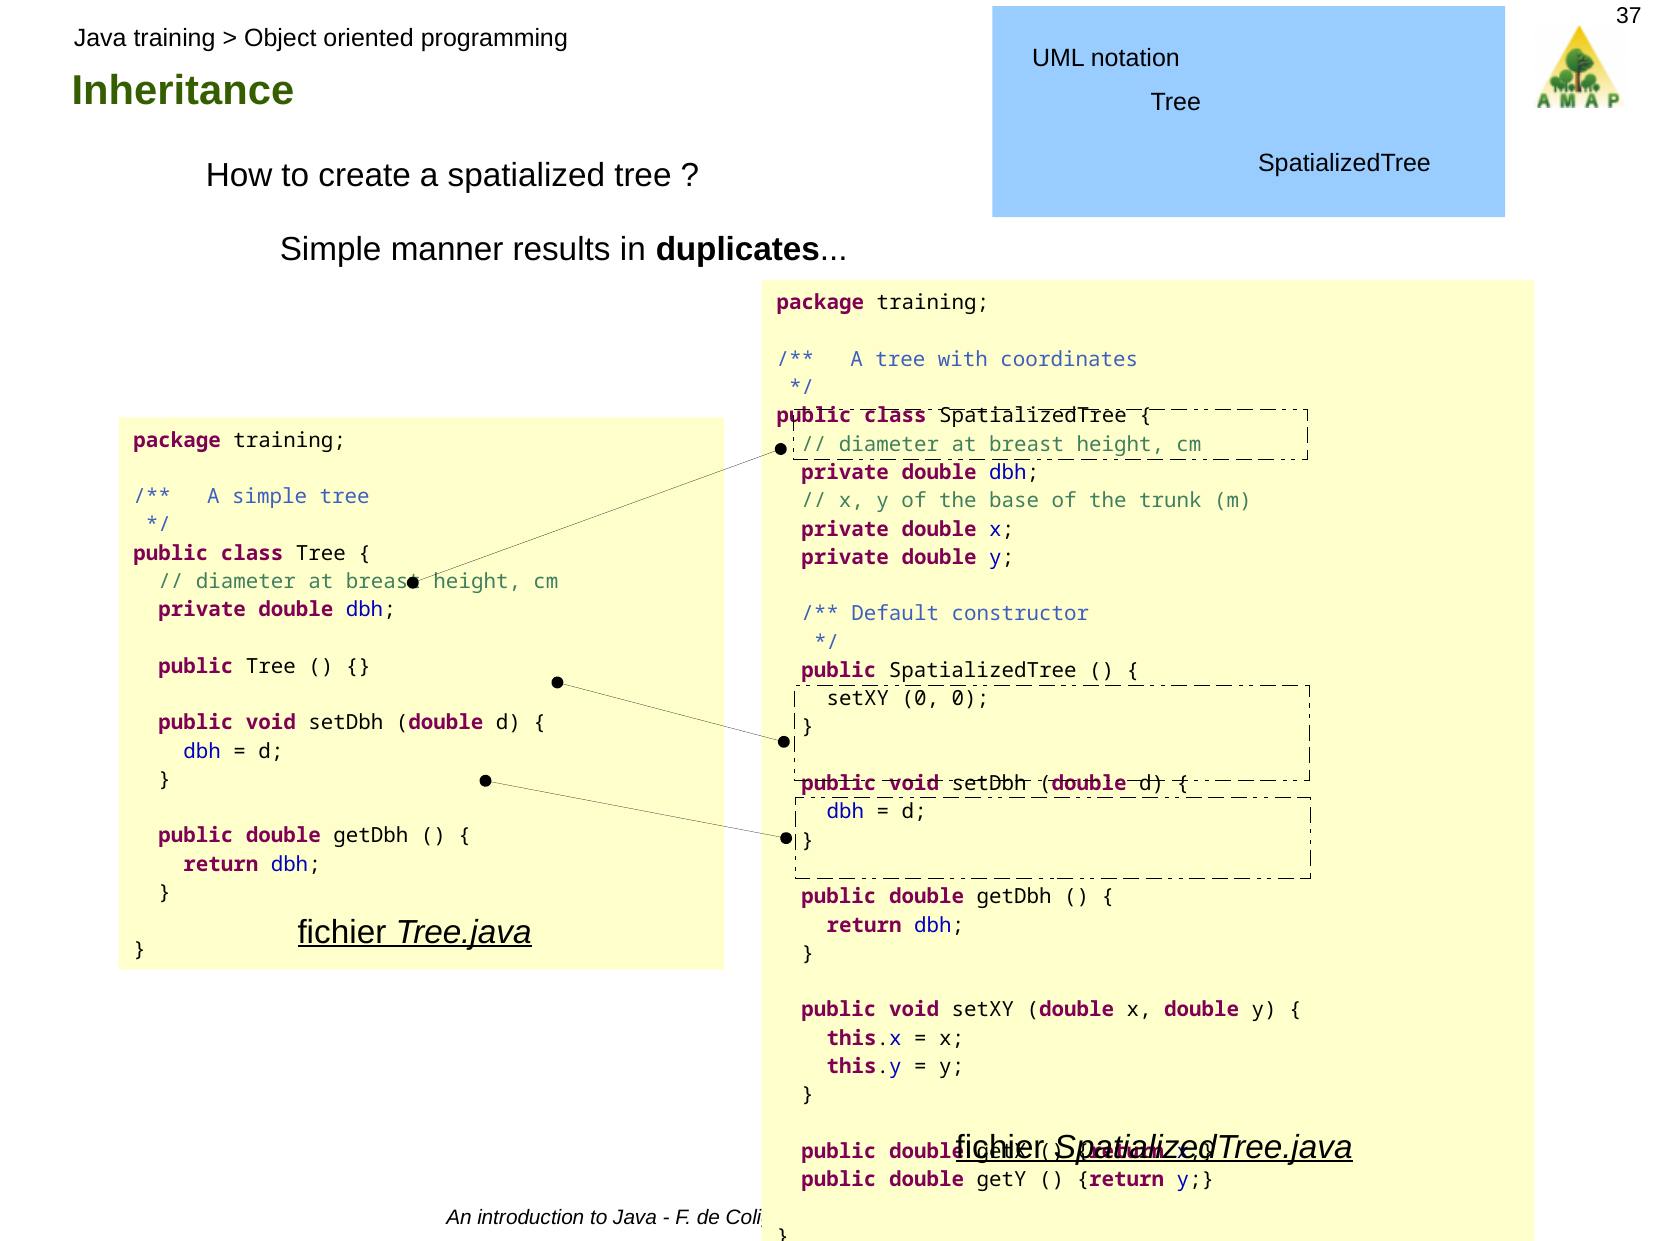

37
Java training > Object oriented programming
UML notation
Inheritance
Tree
SpatializedTree
How to create a spatialized tree ?
	Simple manner results in duplicates...
package training;
/**	A tree with coordinates
 */
public class SpatializedTree {
 // diameter at breast height, cm
 private double dbh;
 // x, y of the base of the trunk (m)
 private double x;
 private double y;
 /** Default constructor
 */
 public SpatializedTree () {
 setXY (0, 0);
 }
 public void setDbh (double d) {
 dbh = d;
 }
 public double getDbh () {
 return dbh;
 }
 public void setXY (double x, double y) {
 this.x = x;
 this.y = y;
 }
 public double getX () {return x;}
 public double getY () {return y;}
}
package training;
/**	A simple tree
 */
public class Tree {
 // diameter at breast height, cm
 private double dbh;
 public Tree () {}
 public void setDbh (double d) {
 dbh = d;
 }
 public double getDbh () {
 return dbh;
 }
}
fichier Tree.java
fichier SpatializedTree.java